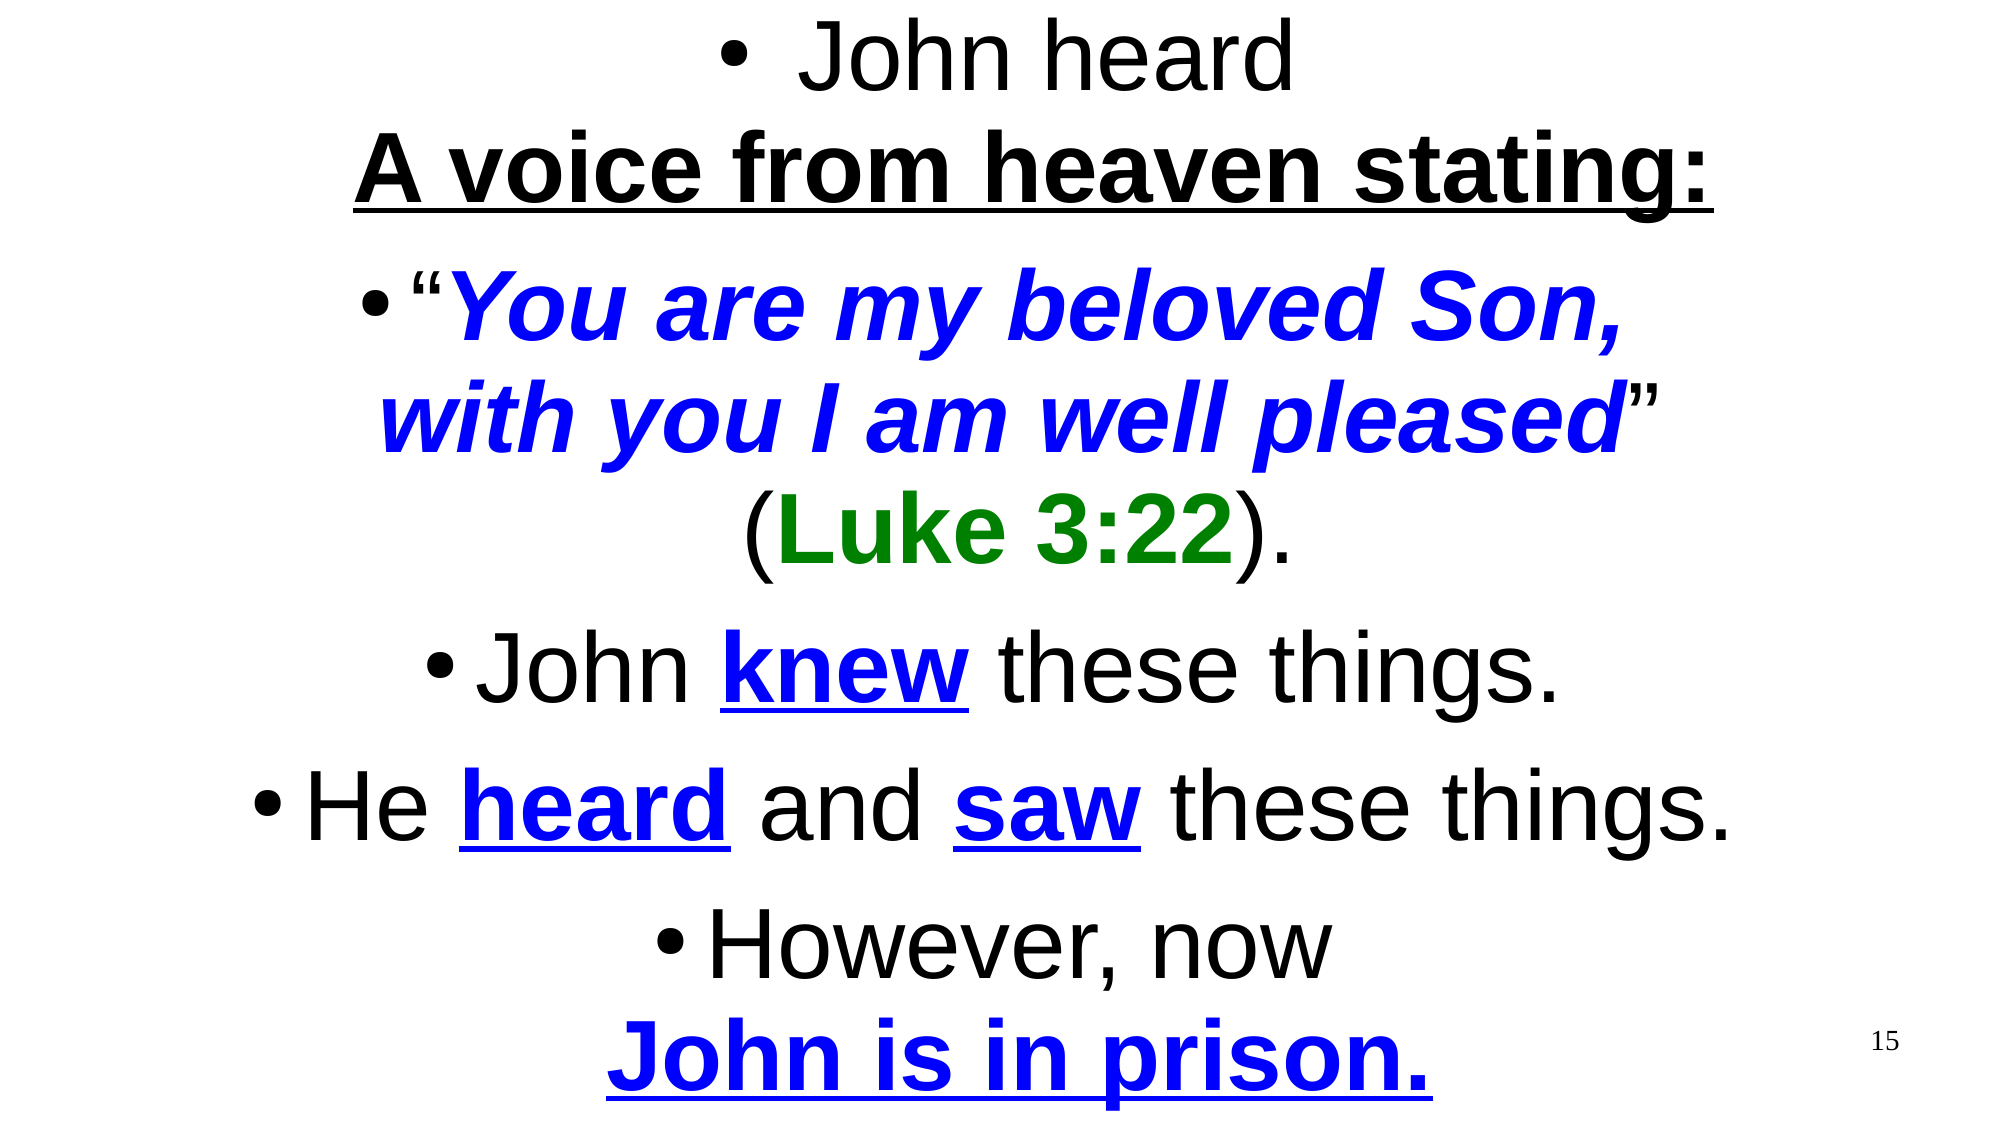

# John heard A voice from heaven stating:
“You are my beloved Son,
with you I am well pleased”
(Luke 3:22).
John knew these things.
He heard and saw these things.
However, now
John is in prison.
15